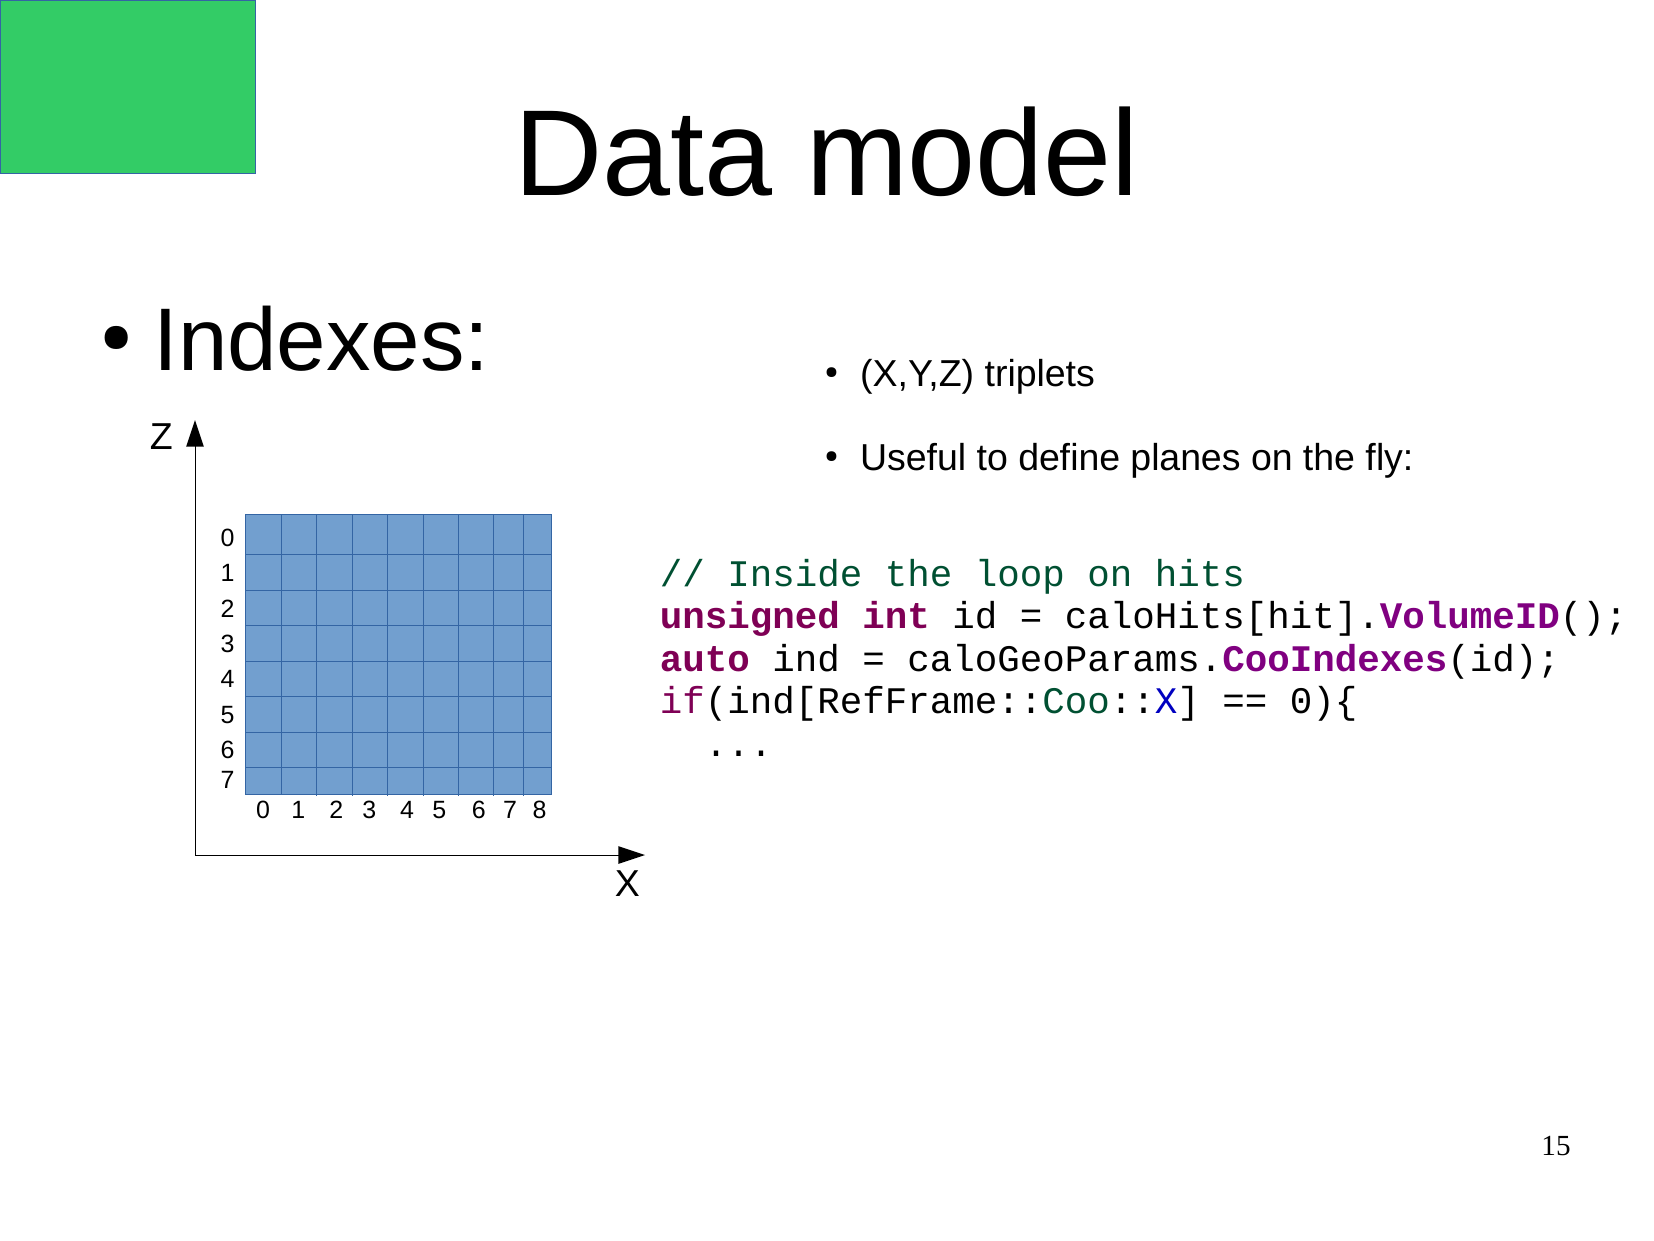

# Data model
Indexes:
(X,Y,Z) triplets
Useful to define planes on the fly:
Z
0
// Inside the loop on hits
unsigned int id = caloHits[hit].VolumeID();
auto ind = caloGeoParams.CooIndexes(id);
if(ind[RefFrame::Coo::X] == 0){
 ...
1
2
3
4
5
6
7
0
1
2
3
4
5
7
6
8
X
15